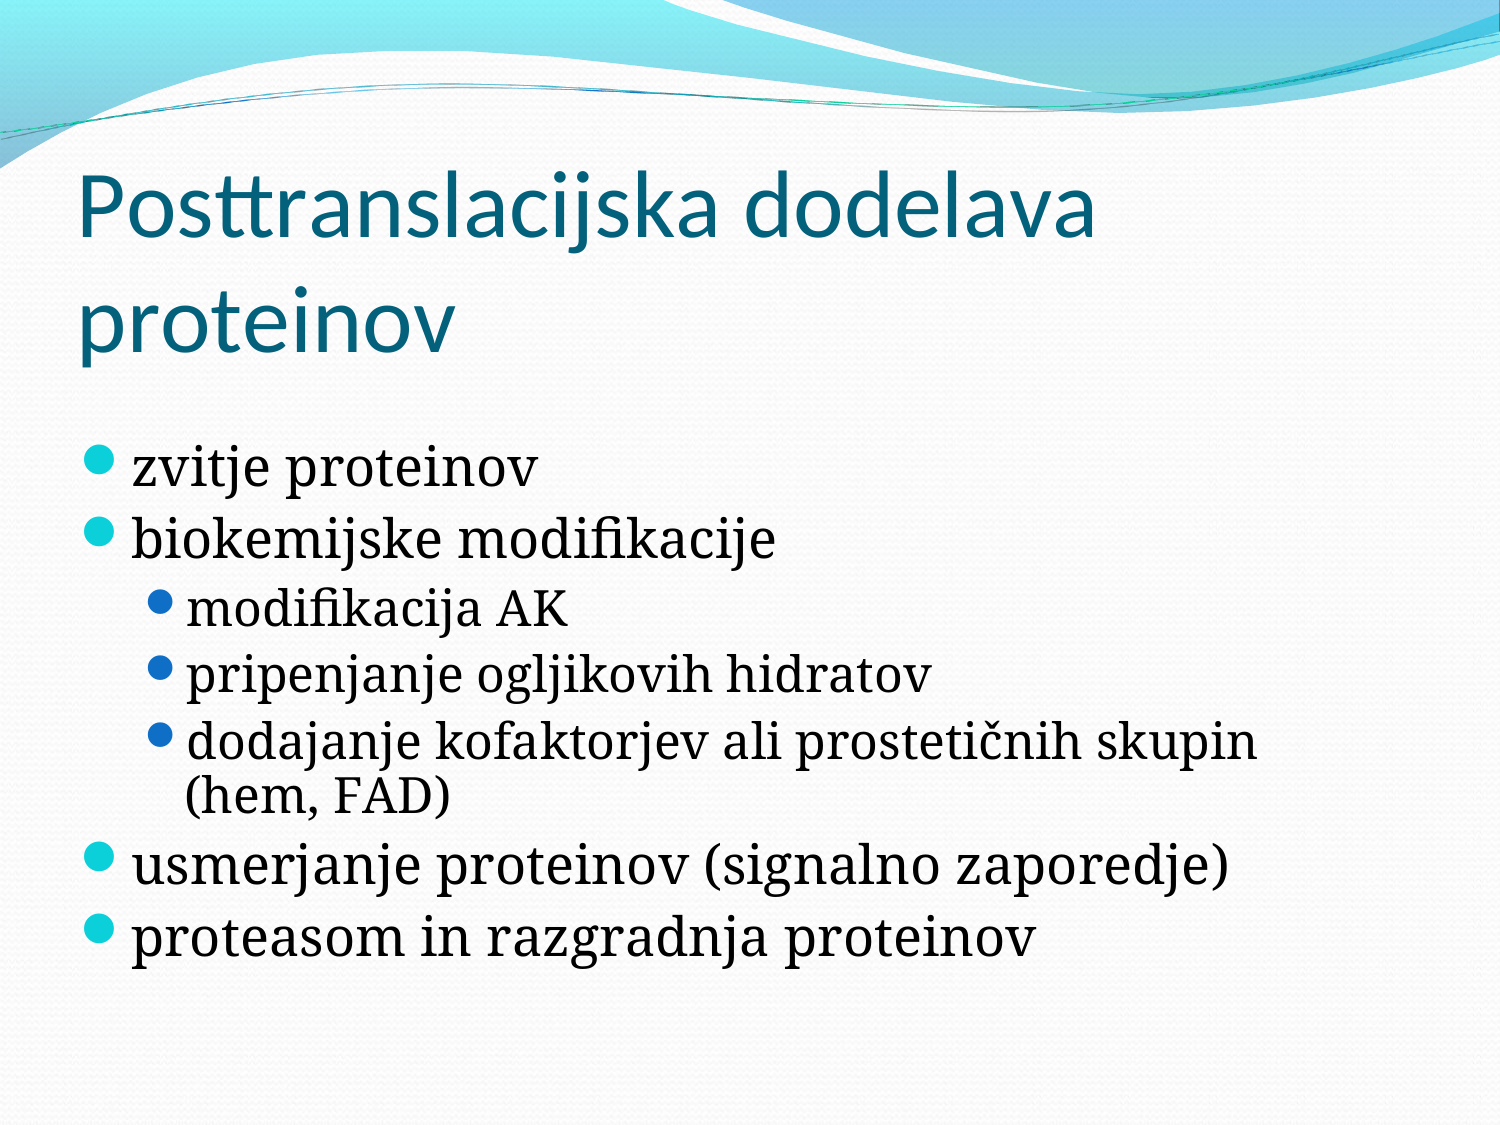

# Posttranslacijska dodelava proteinov
zvitje proteinov
biokemijske modifikacije
modifikacija AK
pripenjanje ogljikovih hidratov
dodajanje kofaktorjev ali prostetičnih skupin (hem, FAD)
usmerjanje proteinov (signalno zaporedje)
proteasom in razgradnja proteinov